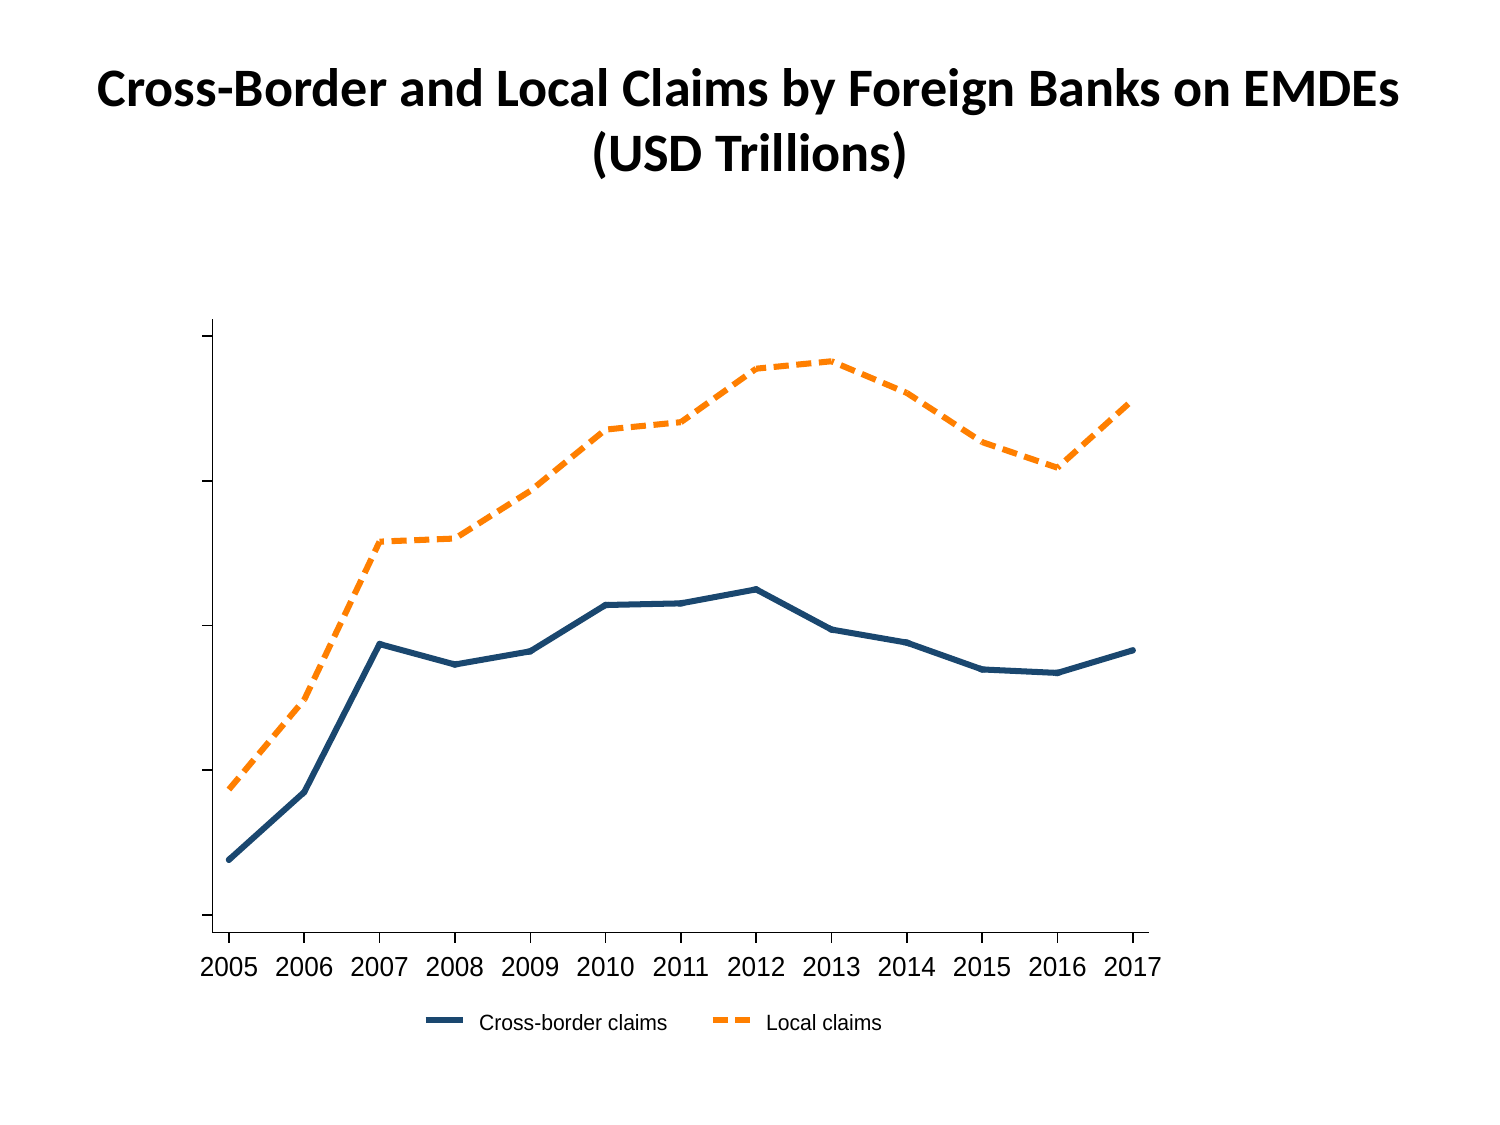

# Cross-Border and Local Claims by Foreign Banks on EMDEs (USD Trillions)